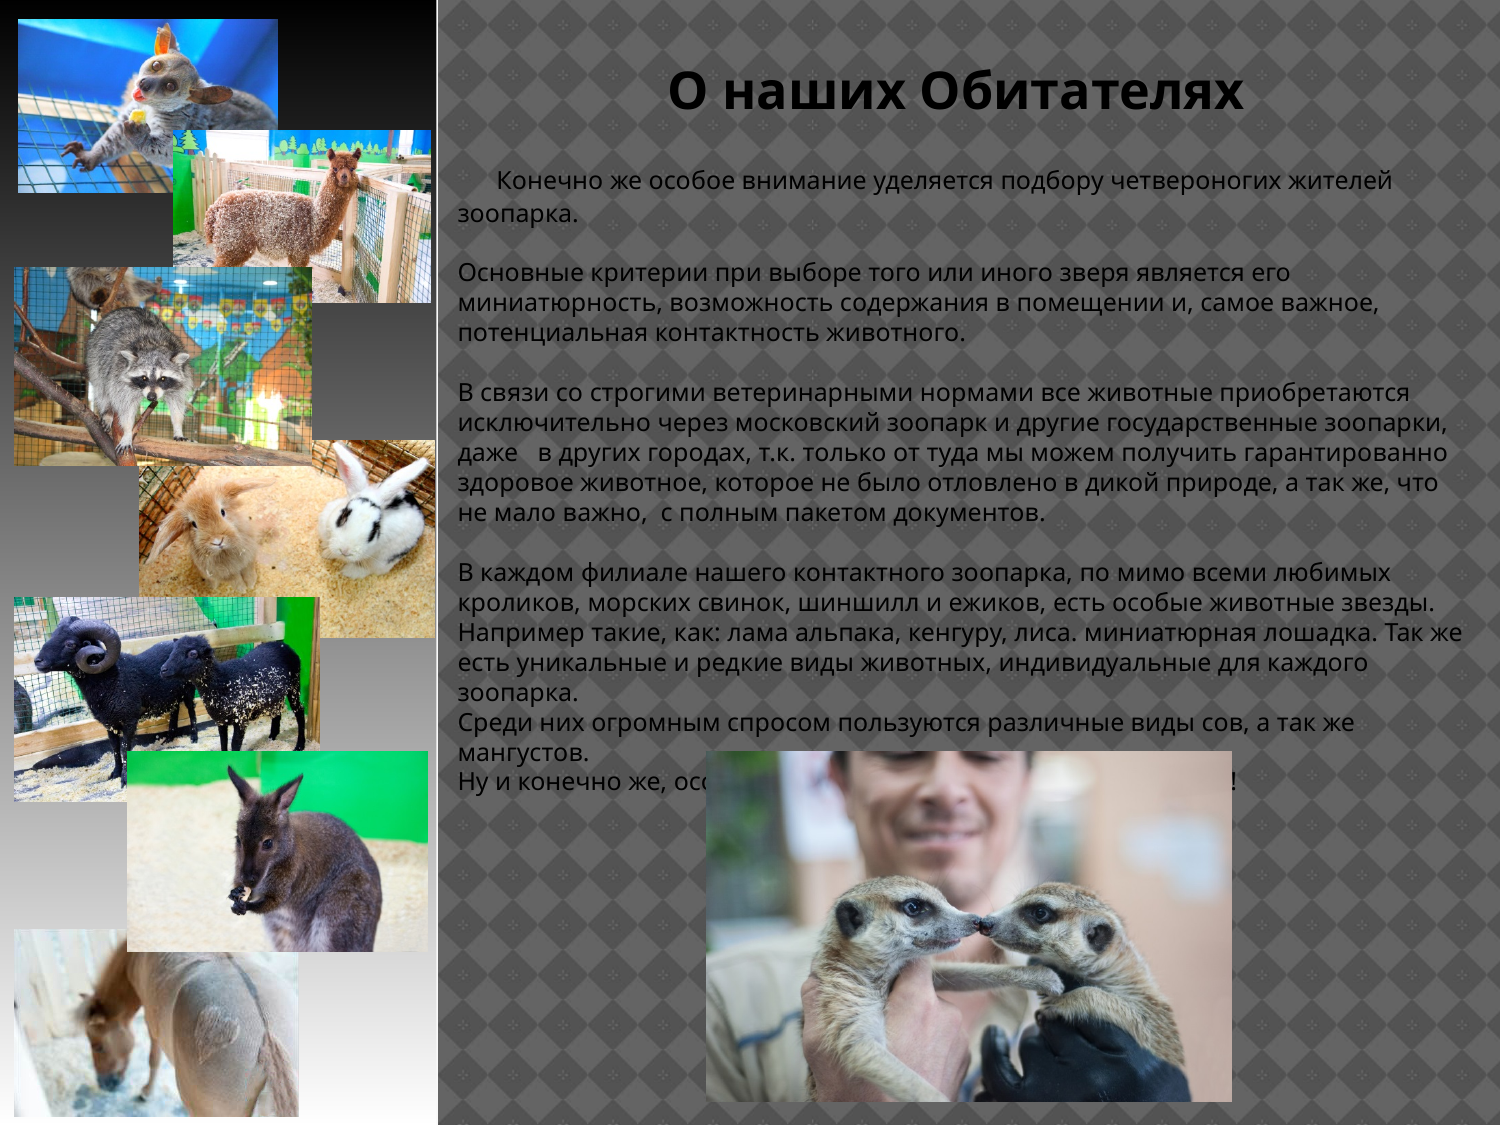

О наших Обитателях
 Конечно же особое внимание уделяется подбору четвероногих жителей зоопарка.
Основные критерии при выборе того или иного зверя является его миниатюрность, возможность содержания в помещении и, самое важное, потенциальная контактность животного.
В связи со строгими ветеринарными нормами все животные приобретаются исключительно через московский зоопарк и другие государственные зоопарки, даже в других городах, т.к. только от туда мы можем получить гарантированно здоровое животное, которое не было отловлено в дикой природе, а так же, что не мало важно, с полным пакетом документов.
В каждом филиале нашего контактного зоопарка, по мимо всеми любимых кроликов, морских свинок, шиншилл и ежиков, есть особые животные звезды. Например такие, как: лама альпака, кенгуру, лиса. миниатюрная лошадка. Так же есть уникальные и редкие виды животных, индивидуальные для каждого зоопарка.
Среди них огромным спросом пользуются различные виды сов, а так же мангустов.
Ну и конечно же, особые любимцы наших посетителей, еноты!